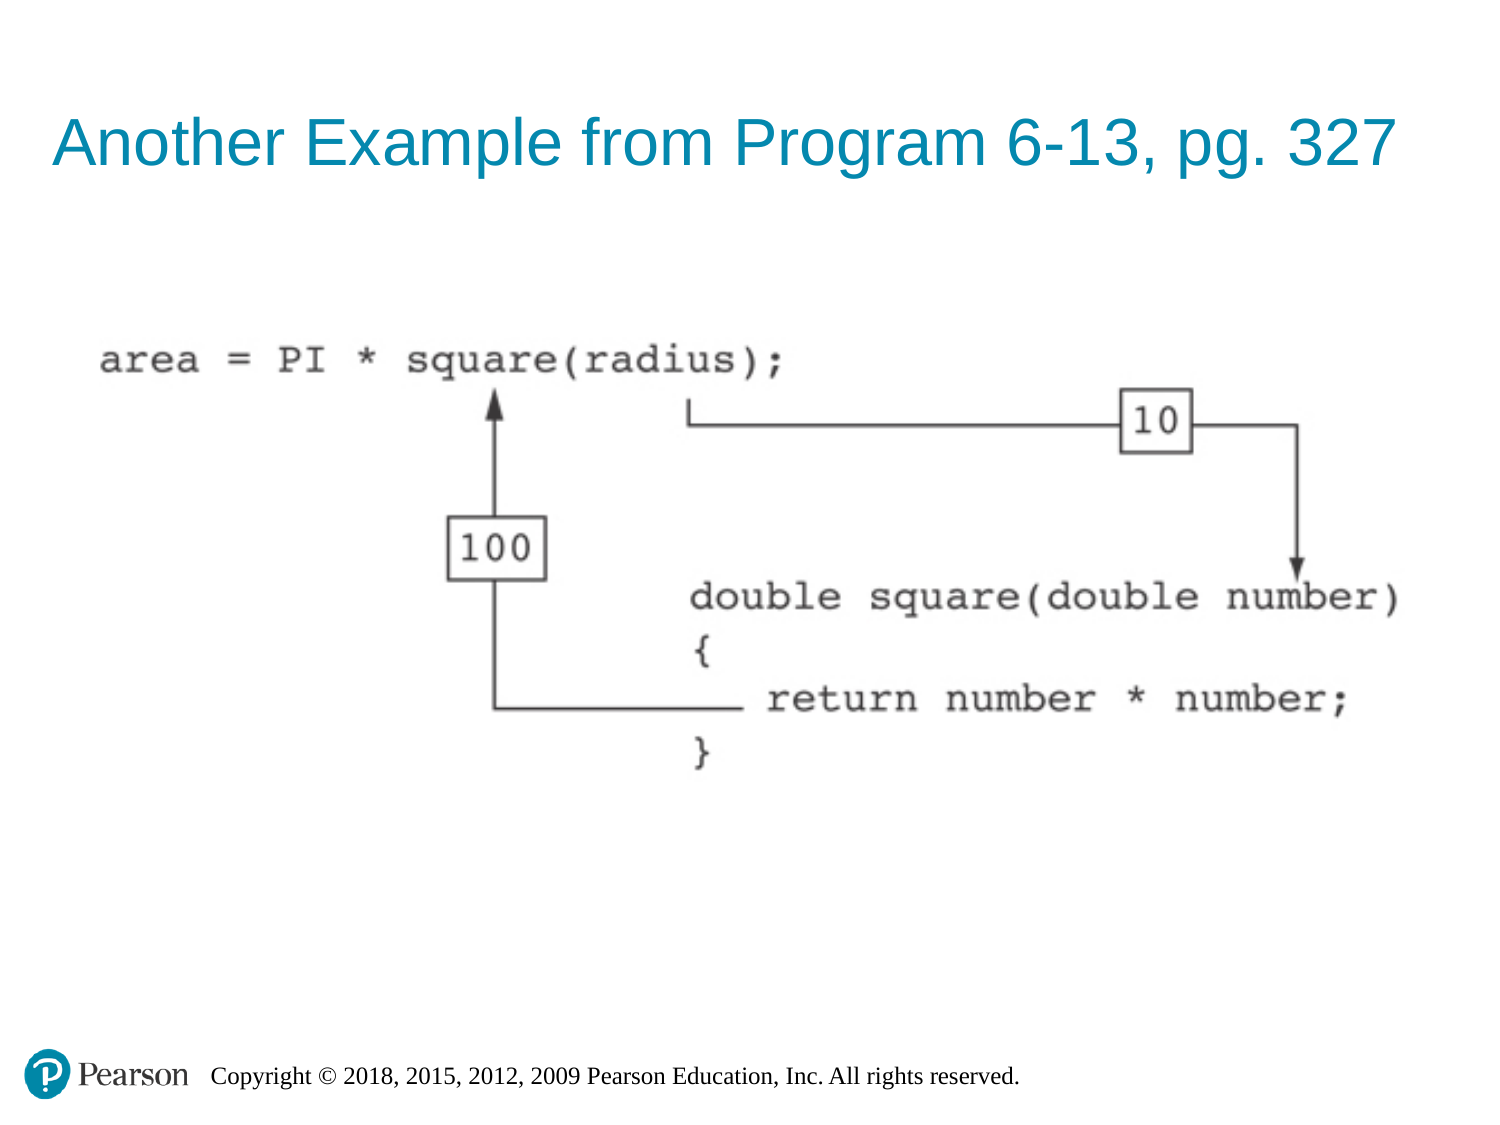

# Another Example from Program 6-13, pg. 327